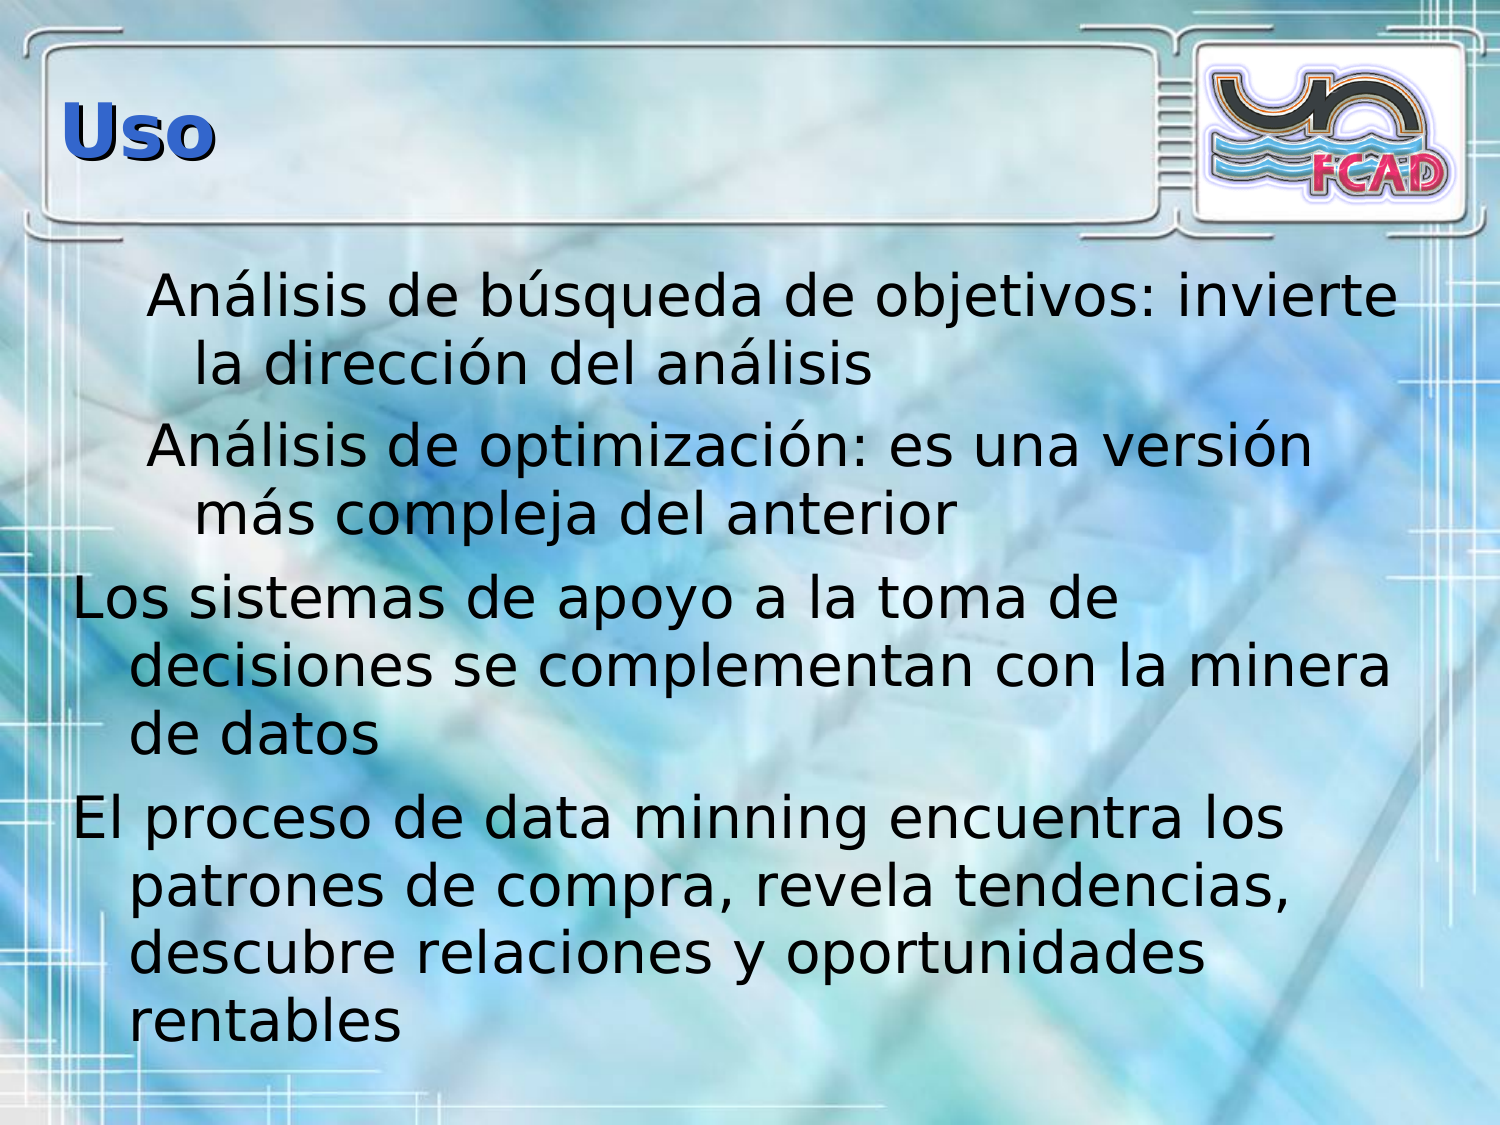

# Uso
Análisis de búsqueda de objetivos: invierte la dirección del análisis
Análisis de optimización: es una versión más compleja del anterior
Los sistemas de apoyo a la toma de decisiones se complementan con la minera de datos
El proceso de data minning encuentra los patrones de compra, revela tendencias, descubre relaciones y oportunidades rentables